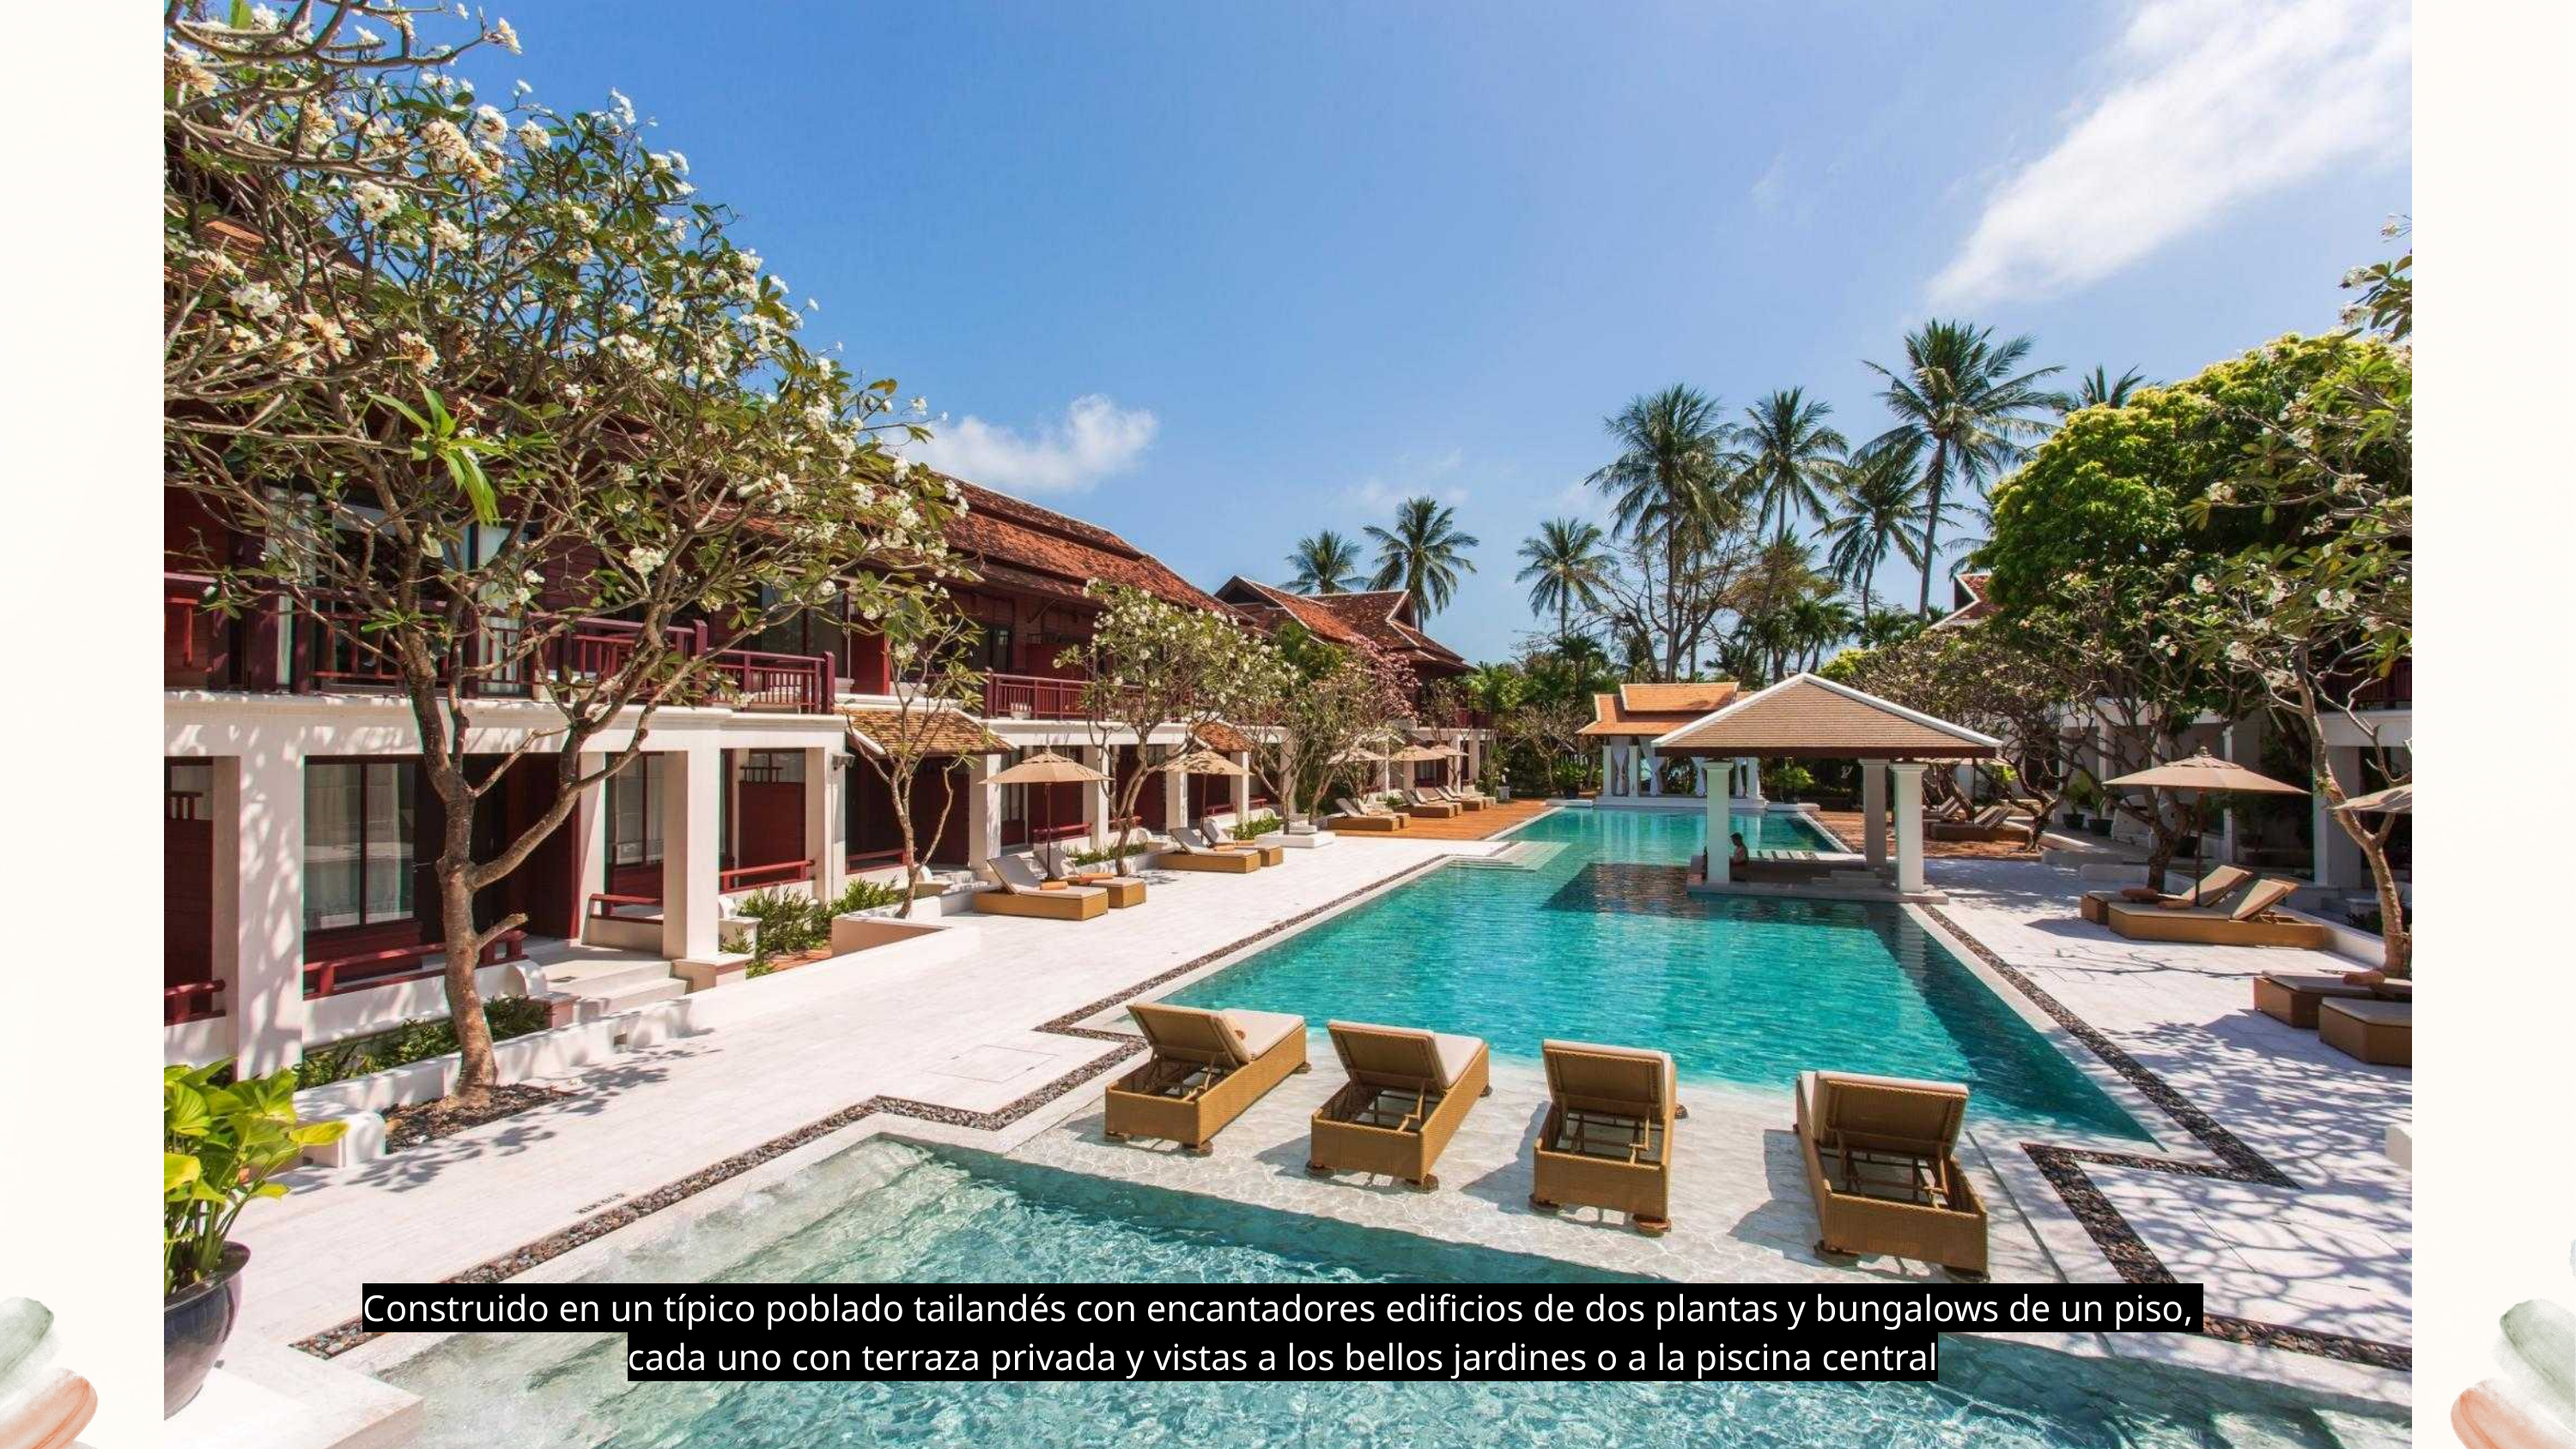

Construido en un típico poblado tailandés con encantadores edificios de dos plantas y bungalows de un piso,
cada uno con terraza privada y vistas a los bellos jardines o a la piscina central